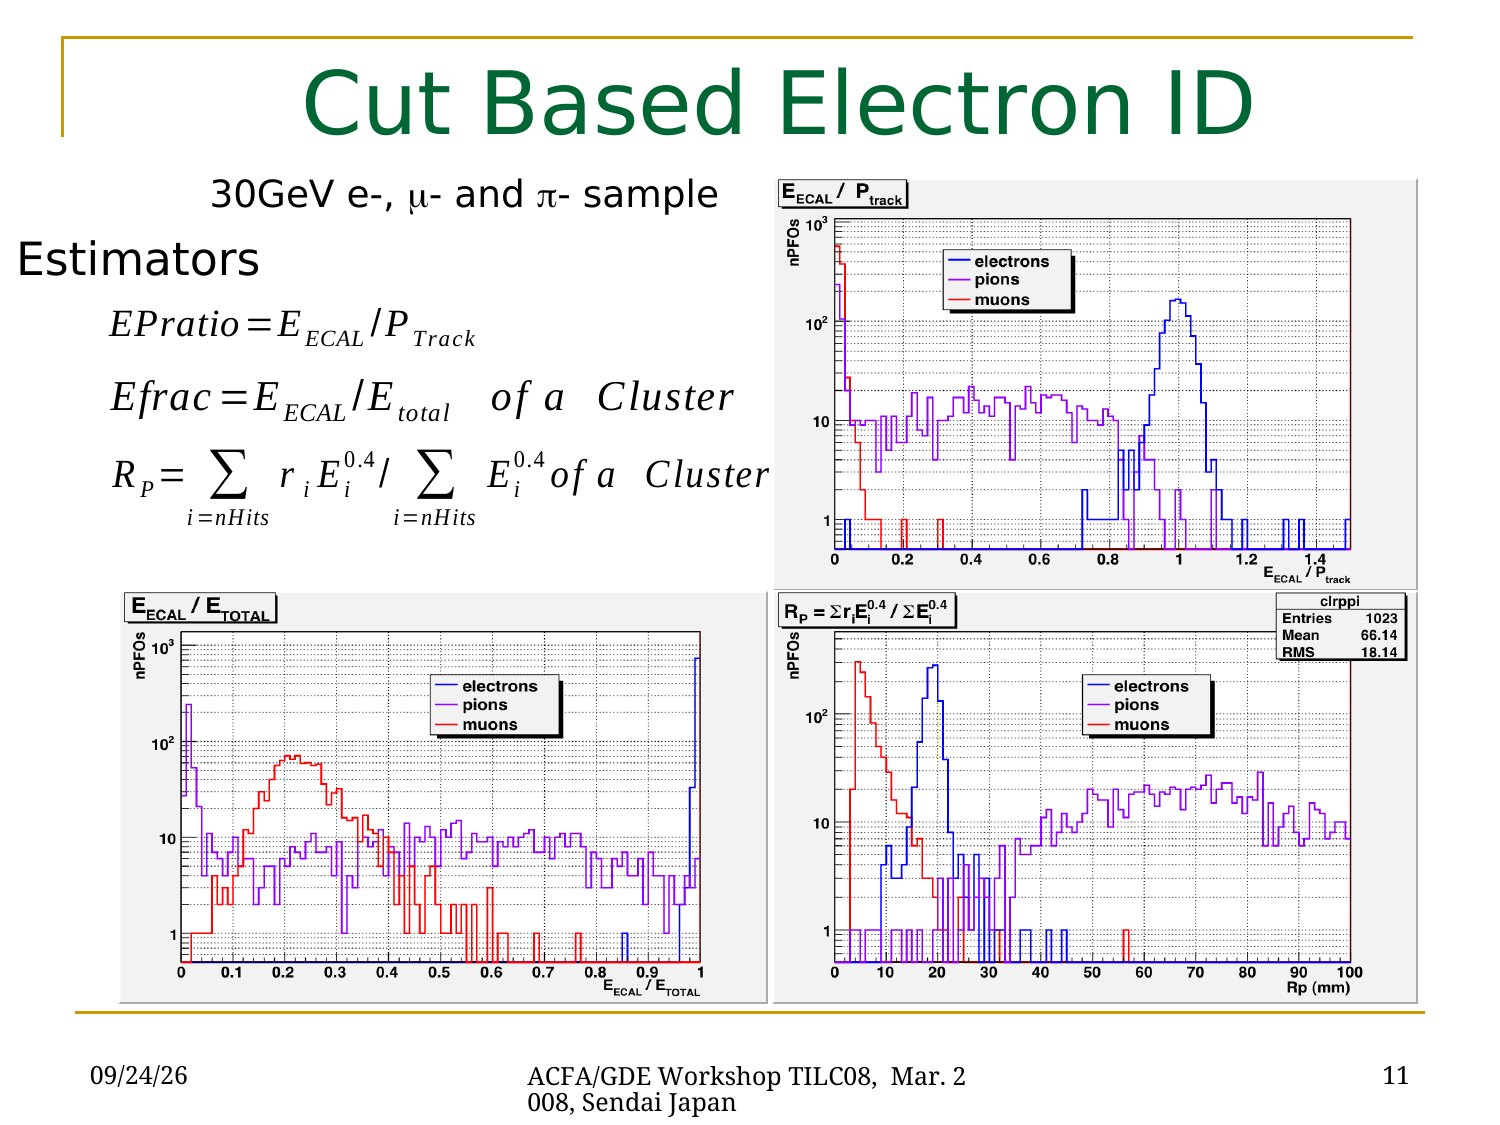

Cut Based Electron ID
30GeV e-, m- and p- sample
# Estimators
11
ACFA/GDE Workshop TILC08, Mar. 2008, Sendai Japan